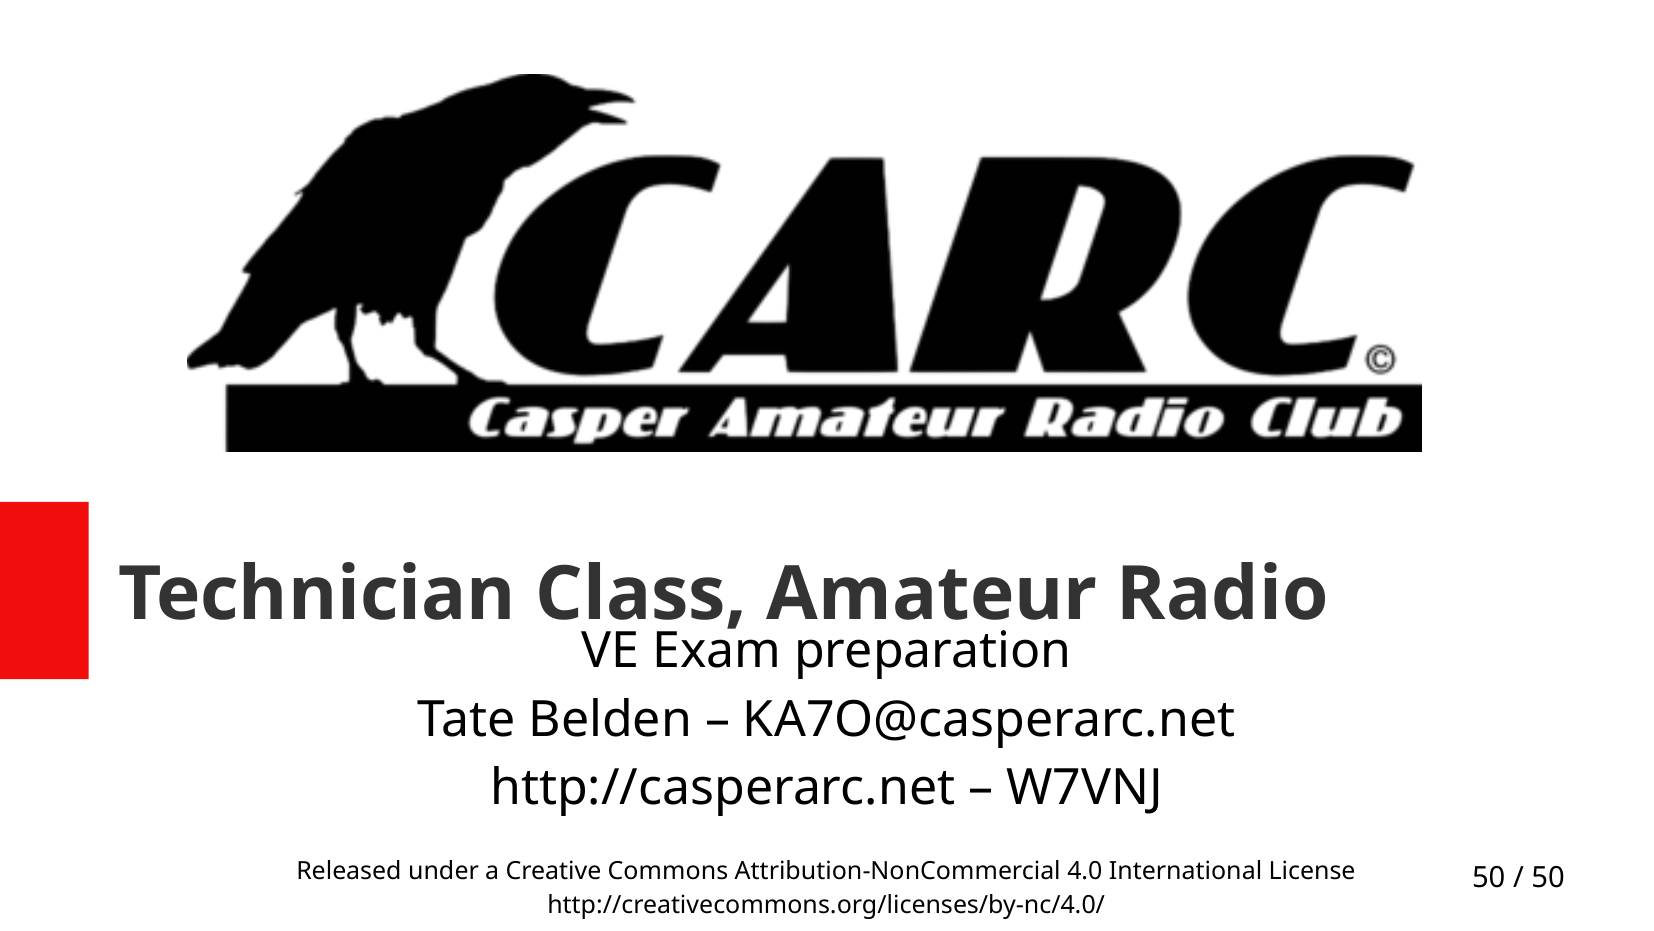

# Technician Class, Amateur Radio
VE Exam preparation
Tate Belden – KA7O@casperarc.net
http://casperarc.net – W7VNJ
Released under a Creative Commons Attribution-NonCommercial 4.0 International License
http://creativecommons.org/licenses/by-nc/4.0/
50